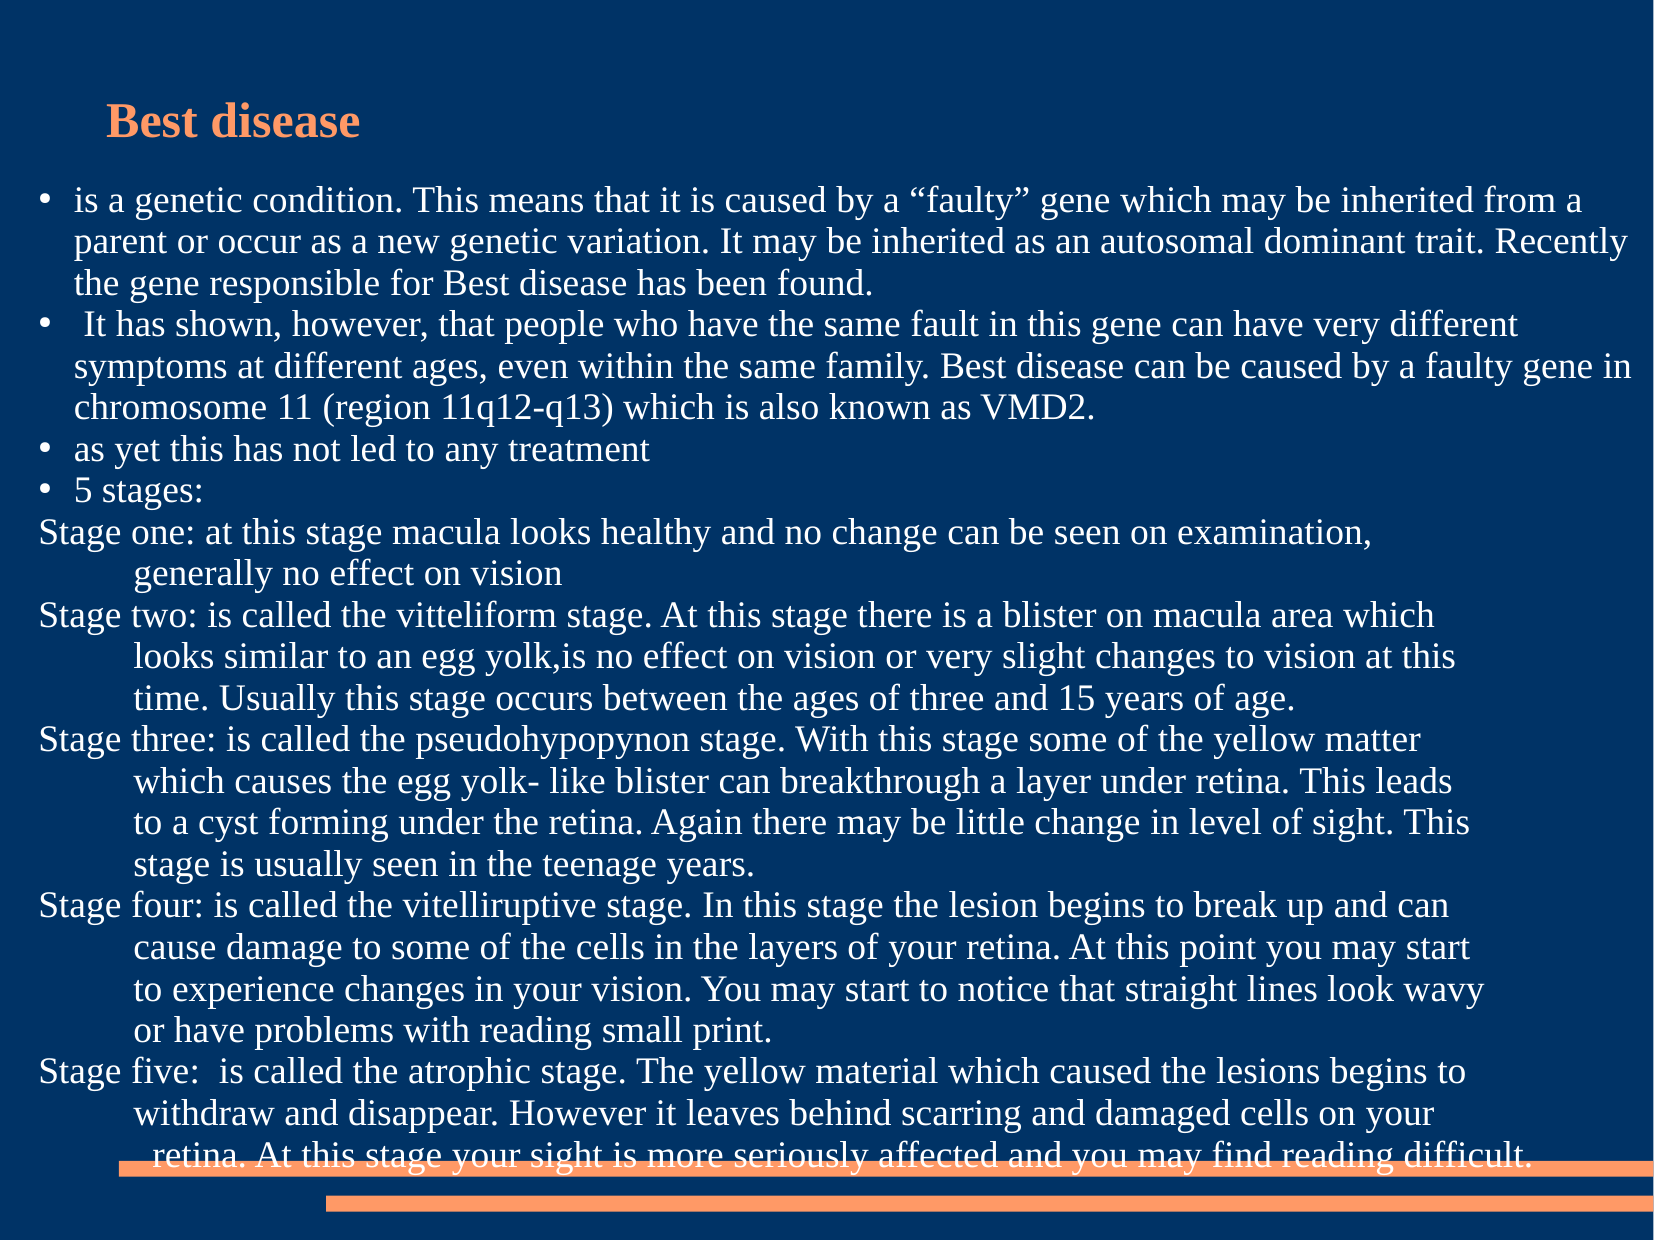

# Best disease
is a genetic condition. This means that it is caused by a “faulty” gene which may be inherited from a parent or occur as a new genetic variation. It may be inherited as an autosomal dominant trait. Recently the gene responsible for Best disease has been found.
 It has shown, however, that people who have the same fault in this gene can have very different symptoms at different ages, even within the same family. Best disease can be caused by a faulty gene in chromosome 11 (region 11q12-q13) which is also known as VMD2.
as yet this has not led to any treatment
5 stages:
Stage one: at this stage macula looks healthy and no change can be seen on examination,
 generally no effect on vision
Stage two: is called the vitteliform stage. At this stage there is a blister on macula area which
 looks similar to an egg yolk,is no effect on vision or very slight changes to vision at this
 time. Usually this stage occurs between the ages of three and 15 years of age.
Stage three: is called the pseudohypopynon stage. With this stage some of the yellow matter
 which causes the egg yolk- like blister can breakthrough a layer under retina. This leads
 to a cyst forming under the retina. Again there may be little change in level of sight. This
 stage is usually seen in the teenage years.
Stage four: is called the vitelliruptive stage. In this stage the lesion begins to break up and can
 cause damage to some of the cells in the layers of your retina. At this point you may start
 to experience changes in your vision. You may start to notice that straight lines look wavy
 or have problems with reading small print.
Stage five: is called the atrophic stage. The yellow material which caused the lesions begins to
 withdraw and disappear. However it leaves behind scarring and damaged cells on your
 retina. At this stage your sight is more seriously affected and you may find reading difficult.